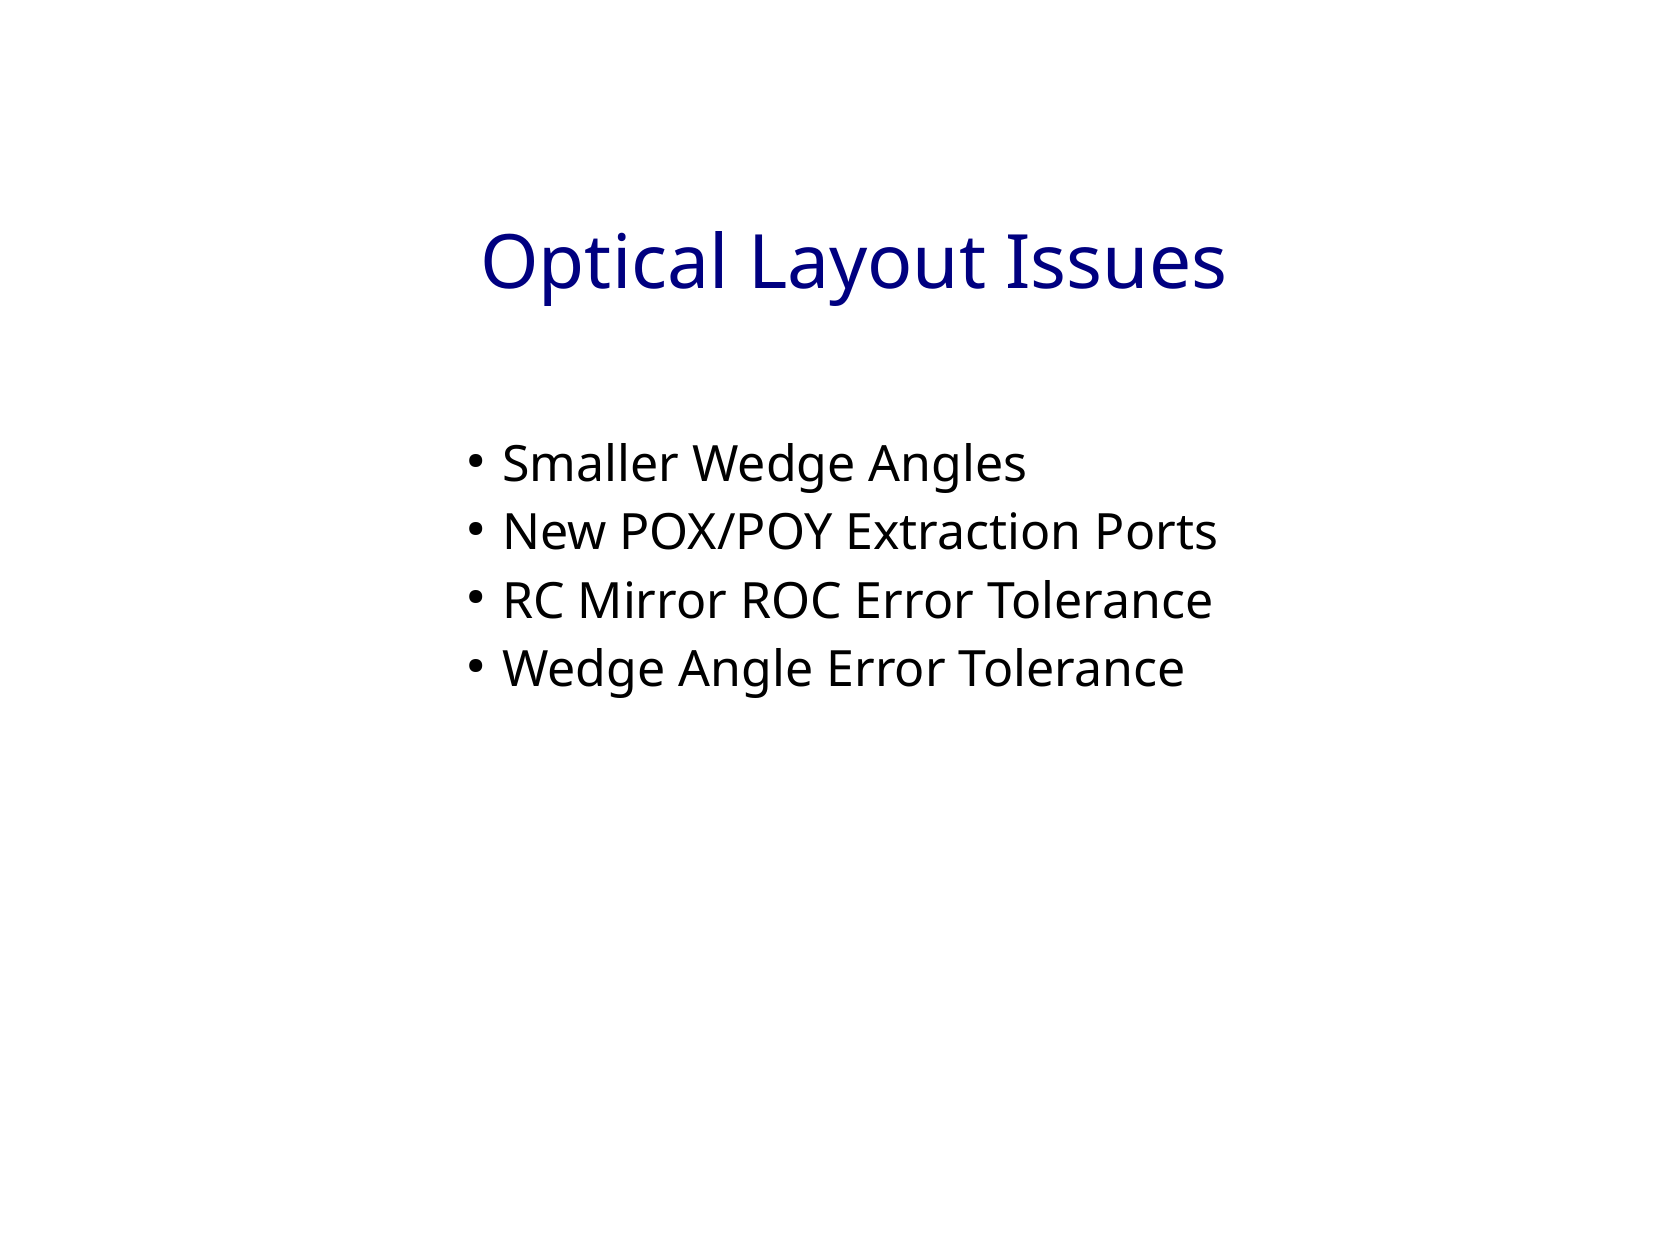

Optical Layout Issues
Smaller Wedge Angles
New POX/POY Extraction Ports
RC Mirror ROC Error Tolerance
Wedge Angle Error Tolerance